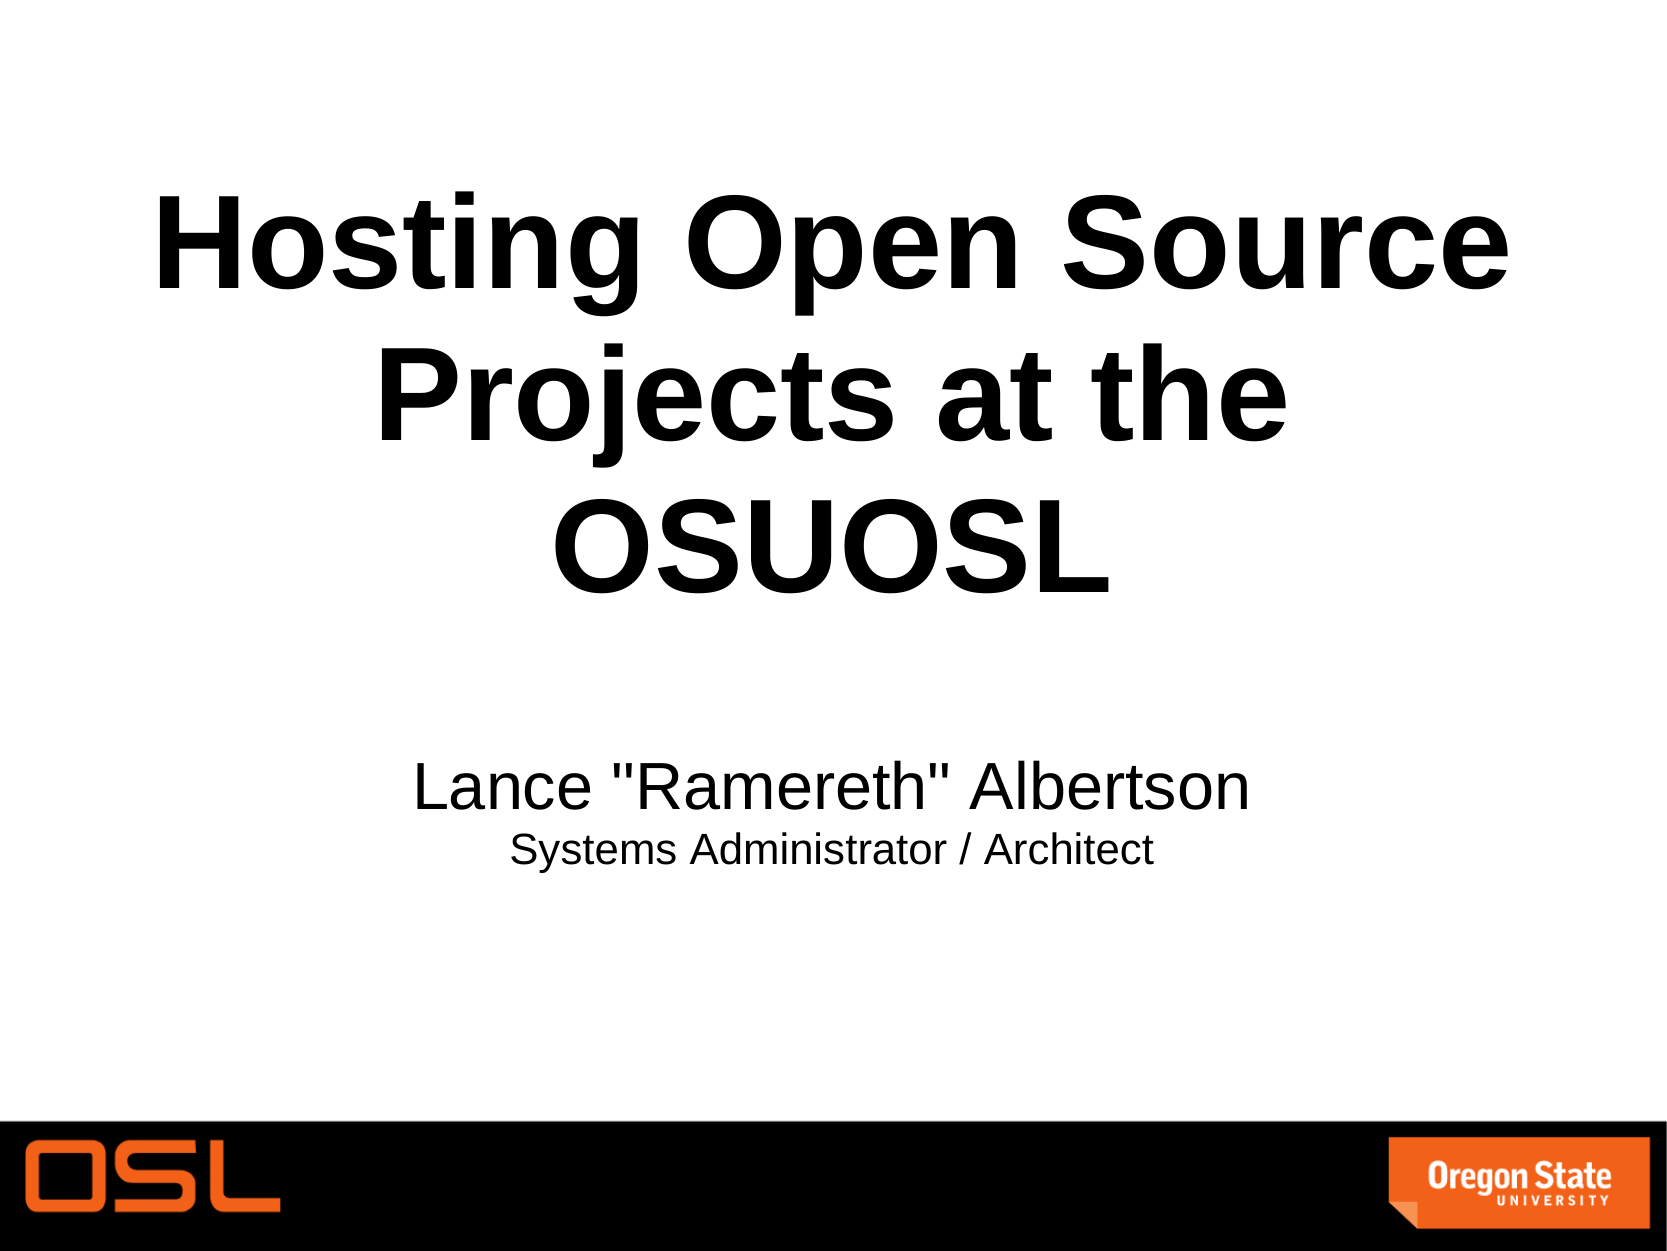

# Hosting Open Source Projects at the OSUOSL
Lance "Ramereth" Albertson
Systems Administrator / Architect